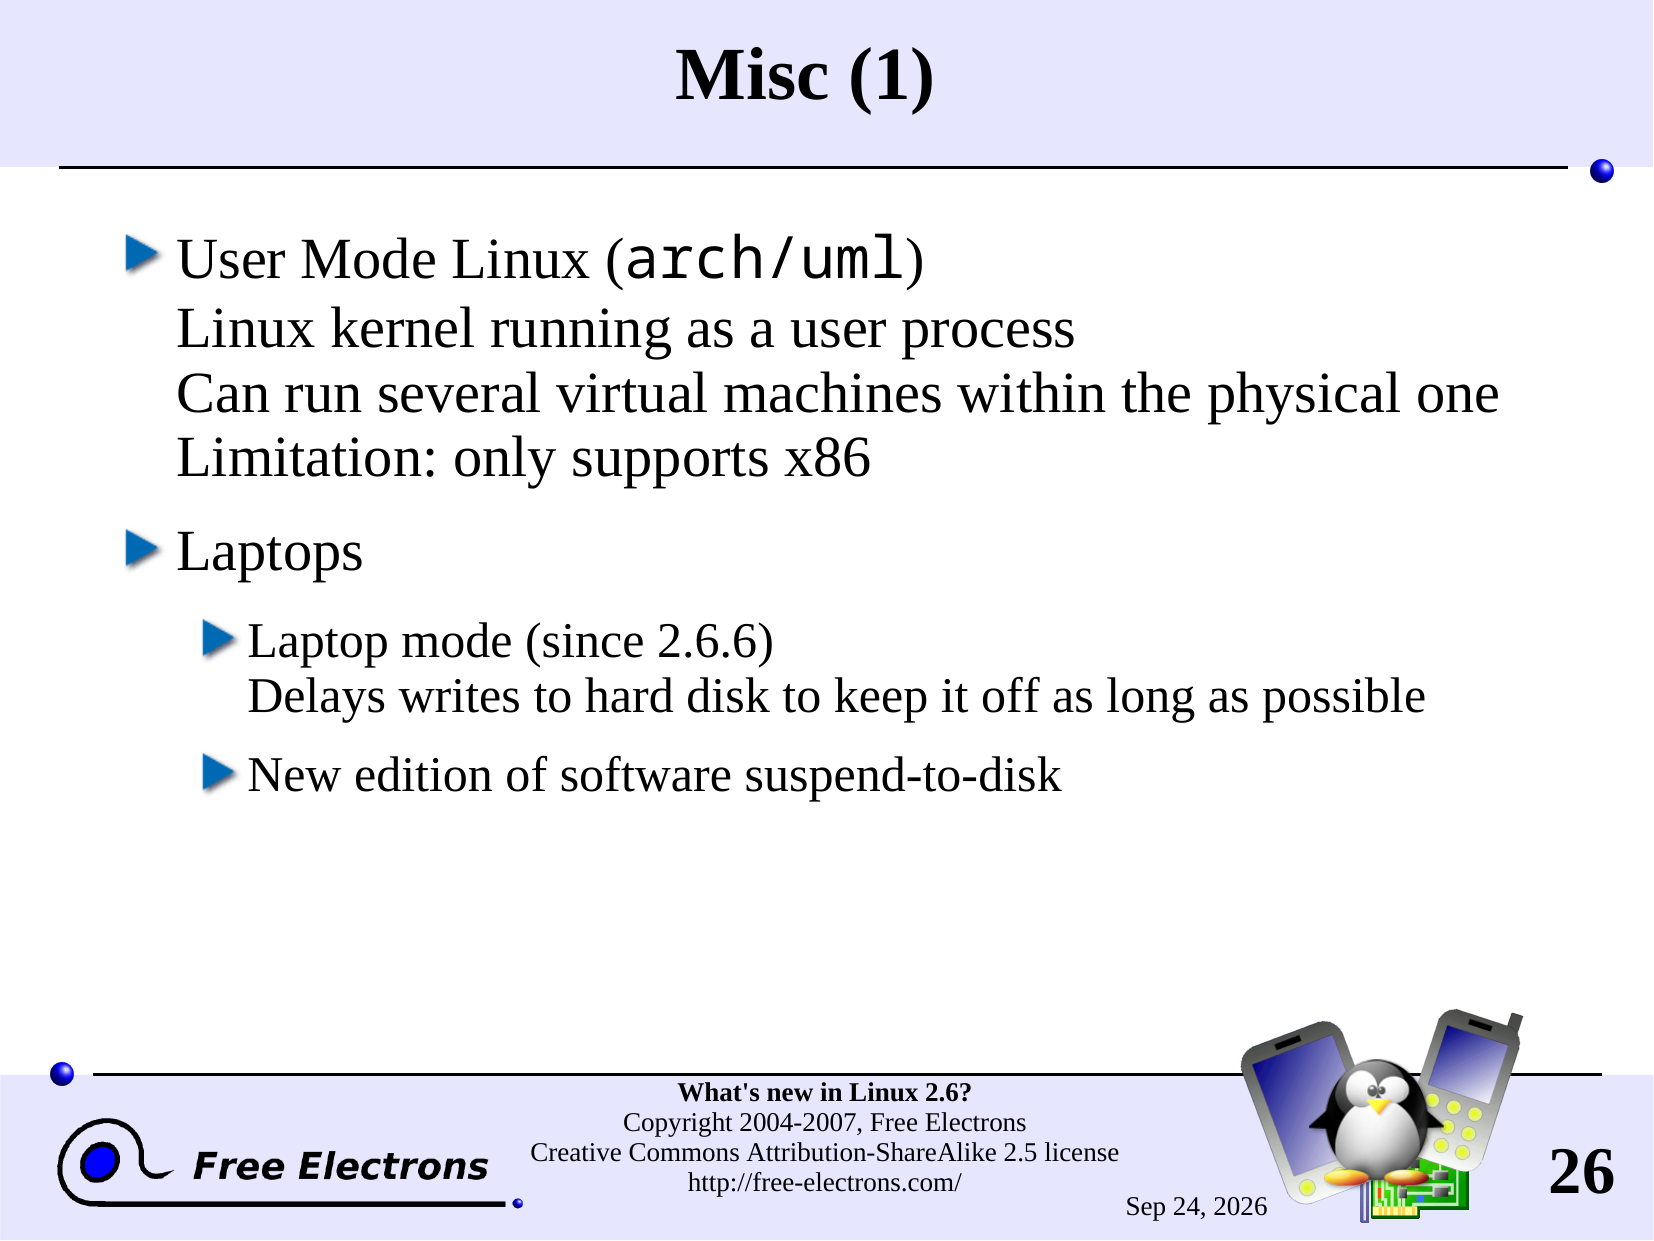

# Misc (1)
User Mode Linux (arch/uml)
Linux kernel running as a user process
Can run several virtual machines within the physical one
Limitation: only supports x86
Laptops
Laptop mode (since 2.6.6)
Delays writes to hard disk to keep it off as long as possible
New edition of software suspend-to-disk